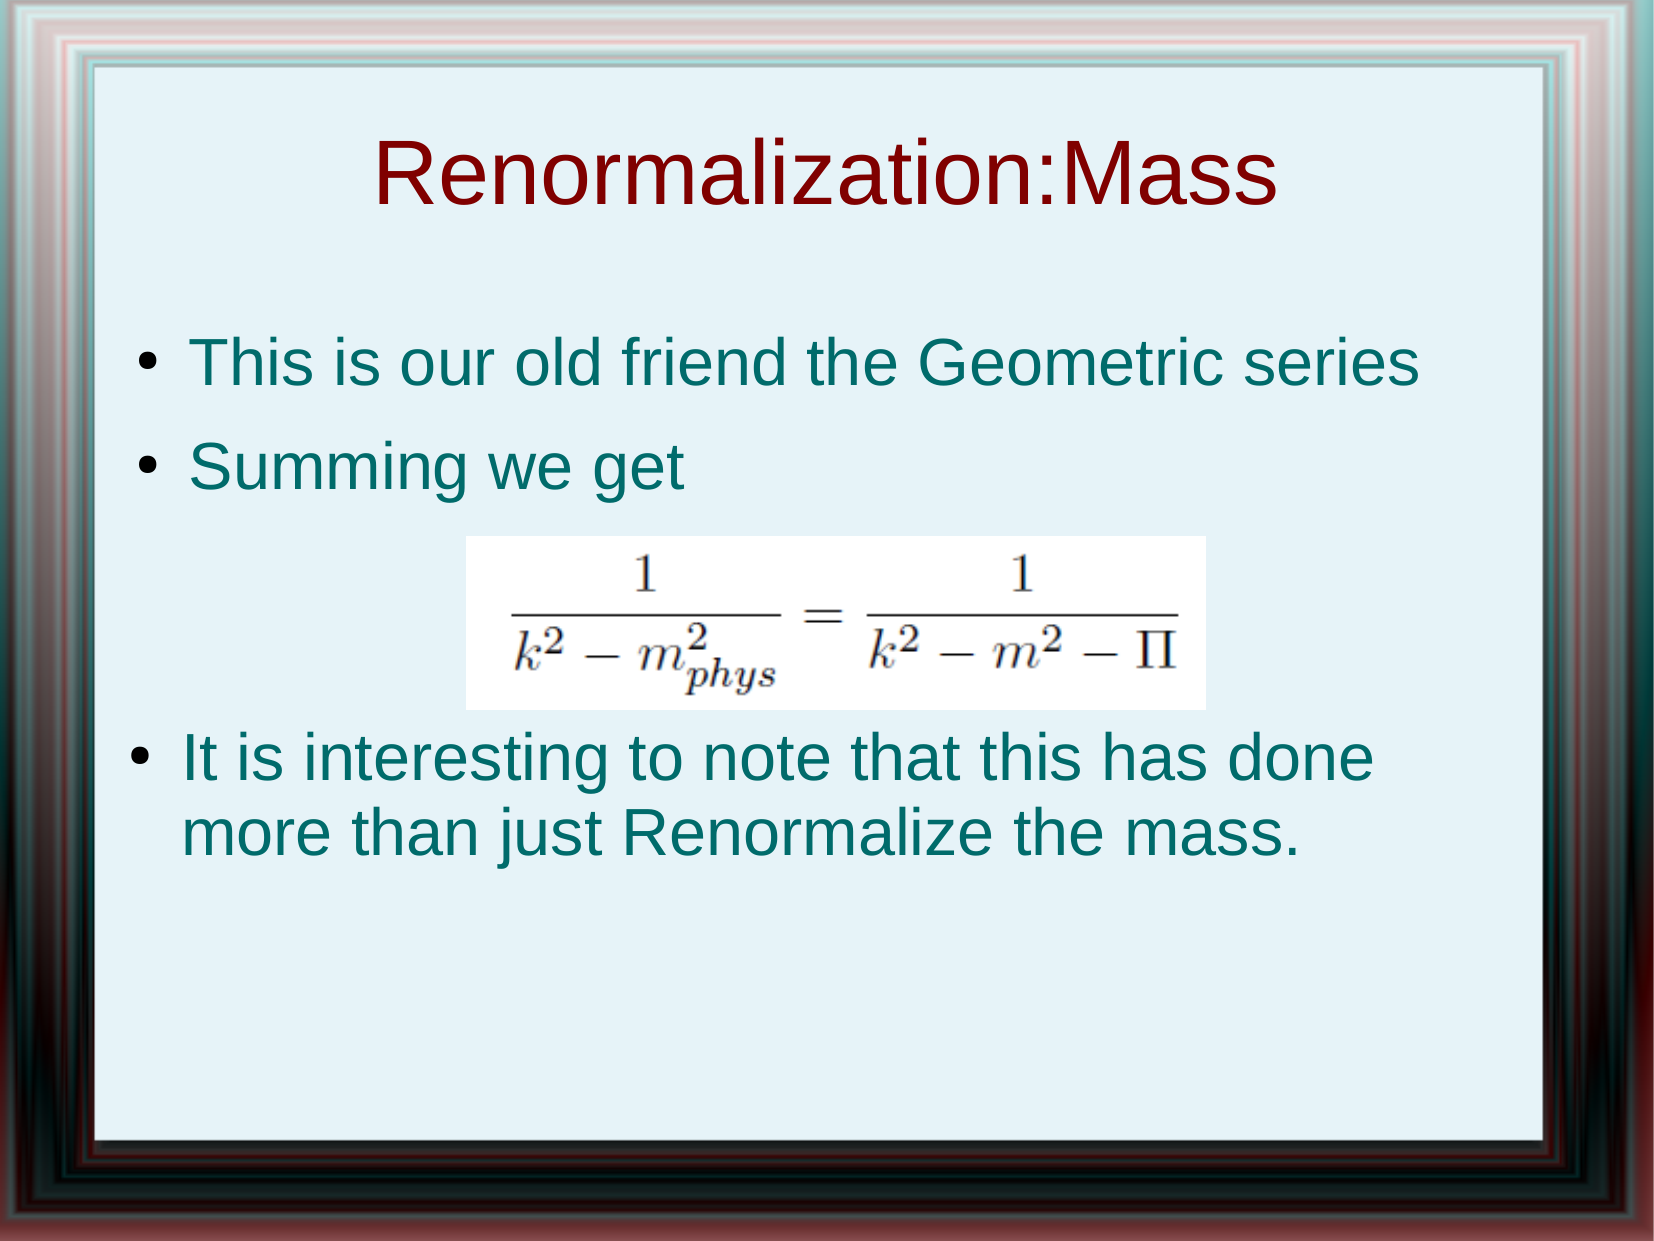

# Renormalization:Mass
This is our old friend the Geometric series
Summing we get
It is interesting to note that this has done more than just Renormalize the mass.